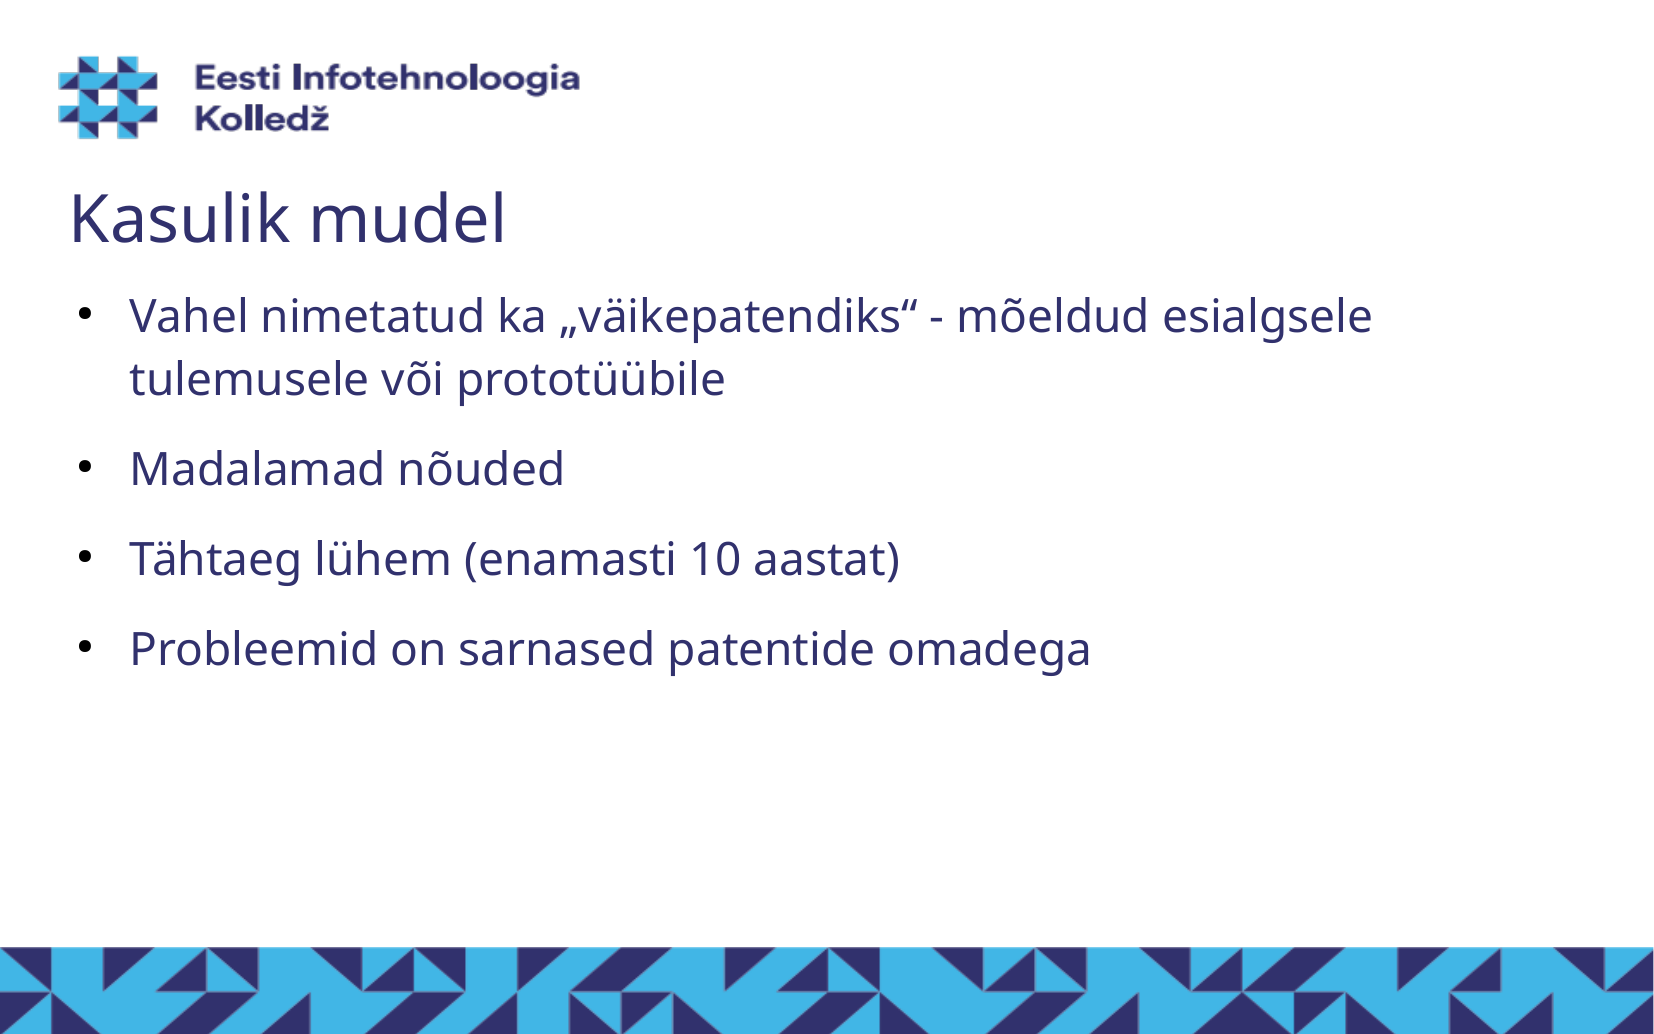

# Kasulik mudel
Vahel nimetatud ka „väikepatendiks“ - mõeldud esialgsele tulemusele või prototüübile
Madalamad nõuded
Tähtaeg lühem (enamasti 10 aastat)
Probleemid on sarnased patentide omadega